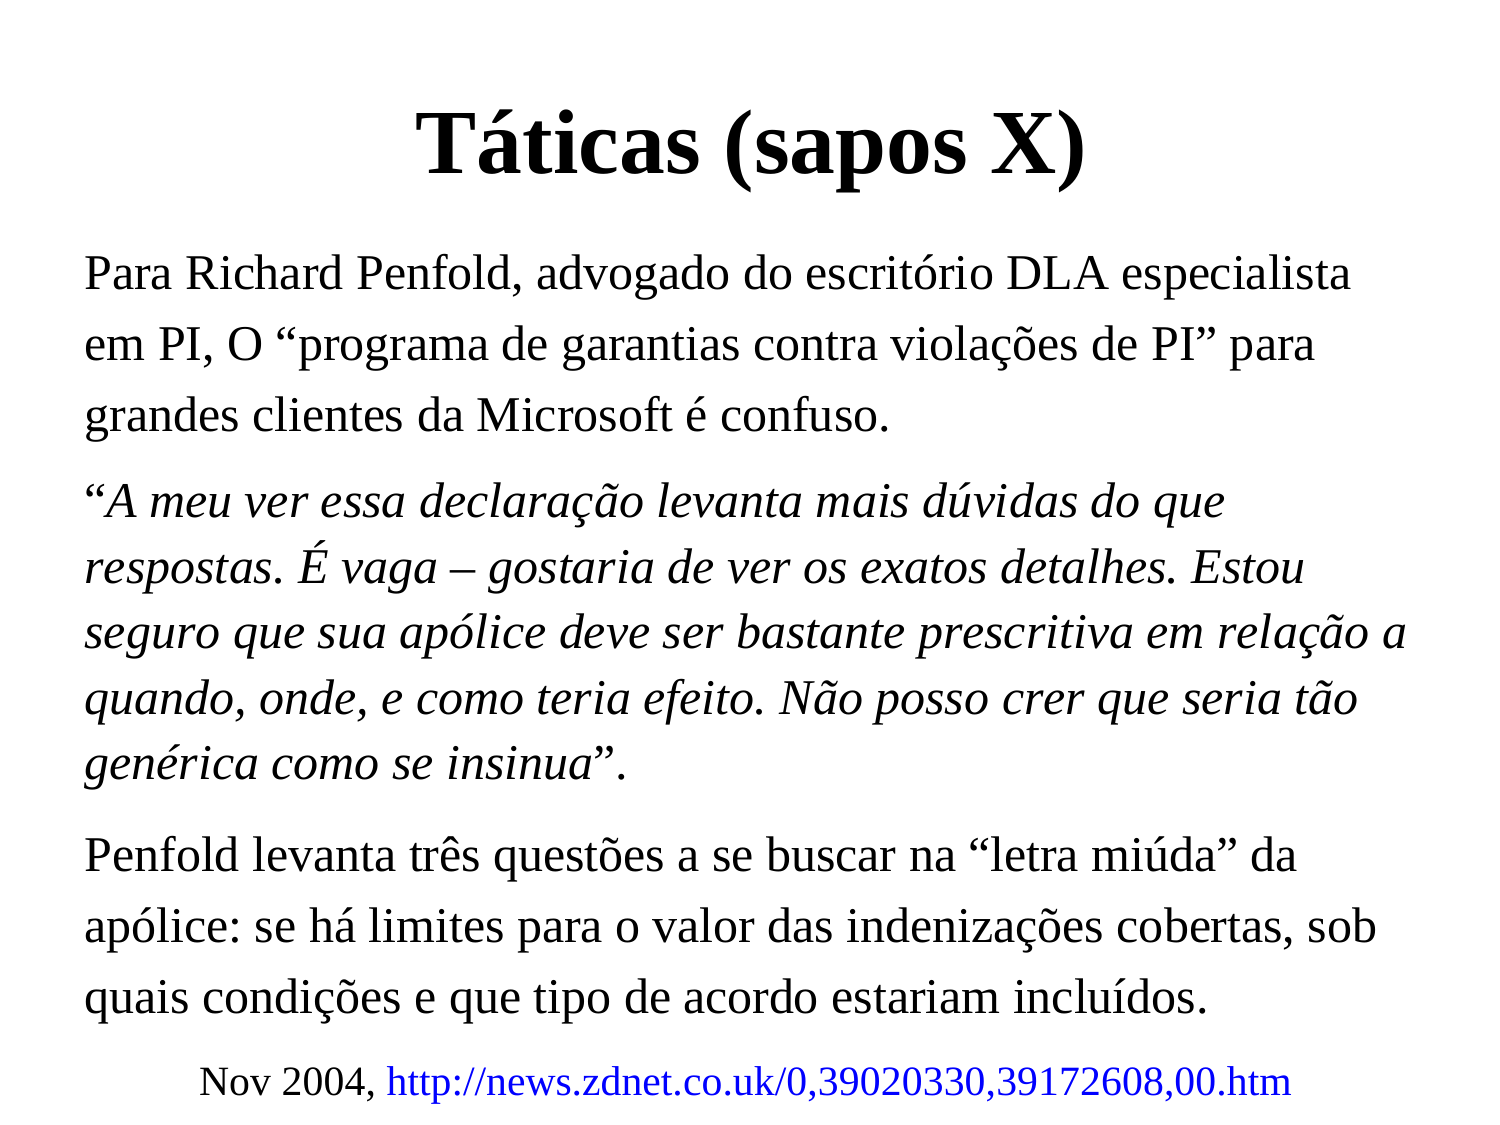

# Táticas (sapos X)
Para Richard Penfold, advogado do escritório DLA especialista em PI, O “programa de garantias contra violações de PI” para grandes clientes da Microsoft é confuso.
“A meu ver essa declaração levanta mais dúvidas do que respostas. É vaga – gostaria de ver os exatos detalhes. Estou seguro que sua apólice deve ser bastante prescritiva em relação a quando, onde, e como teria efeito. Não posso crer que seria tão genérica como se insinua”.
Penfold levanta três questões a se buscar na “letra miúda” da apólice: se há limites para o valor das indenizações cobertas, sob quais condições e que tipo de acordo estariam incluídos.
Nov 2004, http://news.zdnet.co.uk/0,39020330,39172608,00.htm